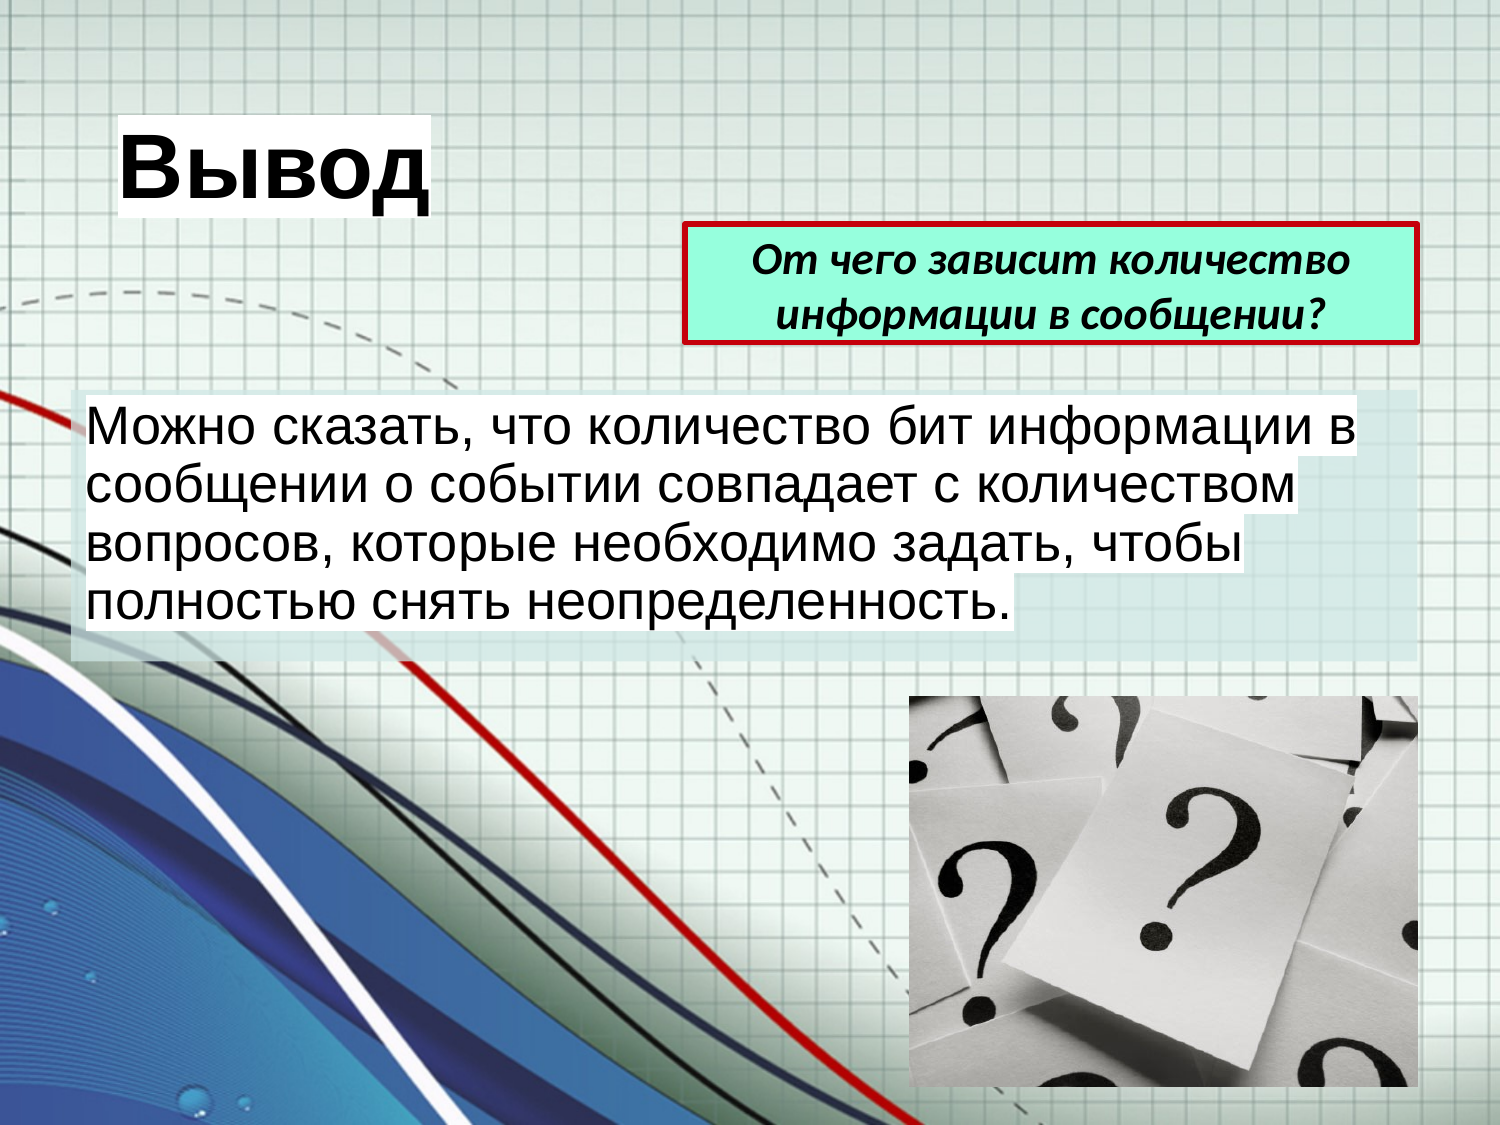

# Вывод
От чего зависит коли­чество информации в сообщении?
Можно сказать, что количество бит информа­ции в сообщении о событии совпадает с количеством вопросов, которые необ­ходимо задать, чтобы полностью снять неопределенность.